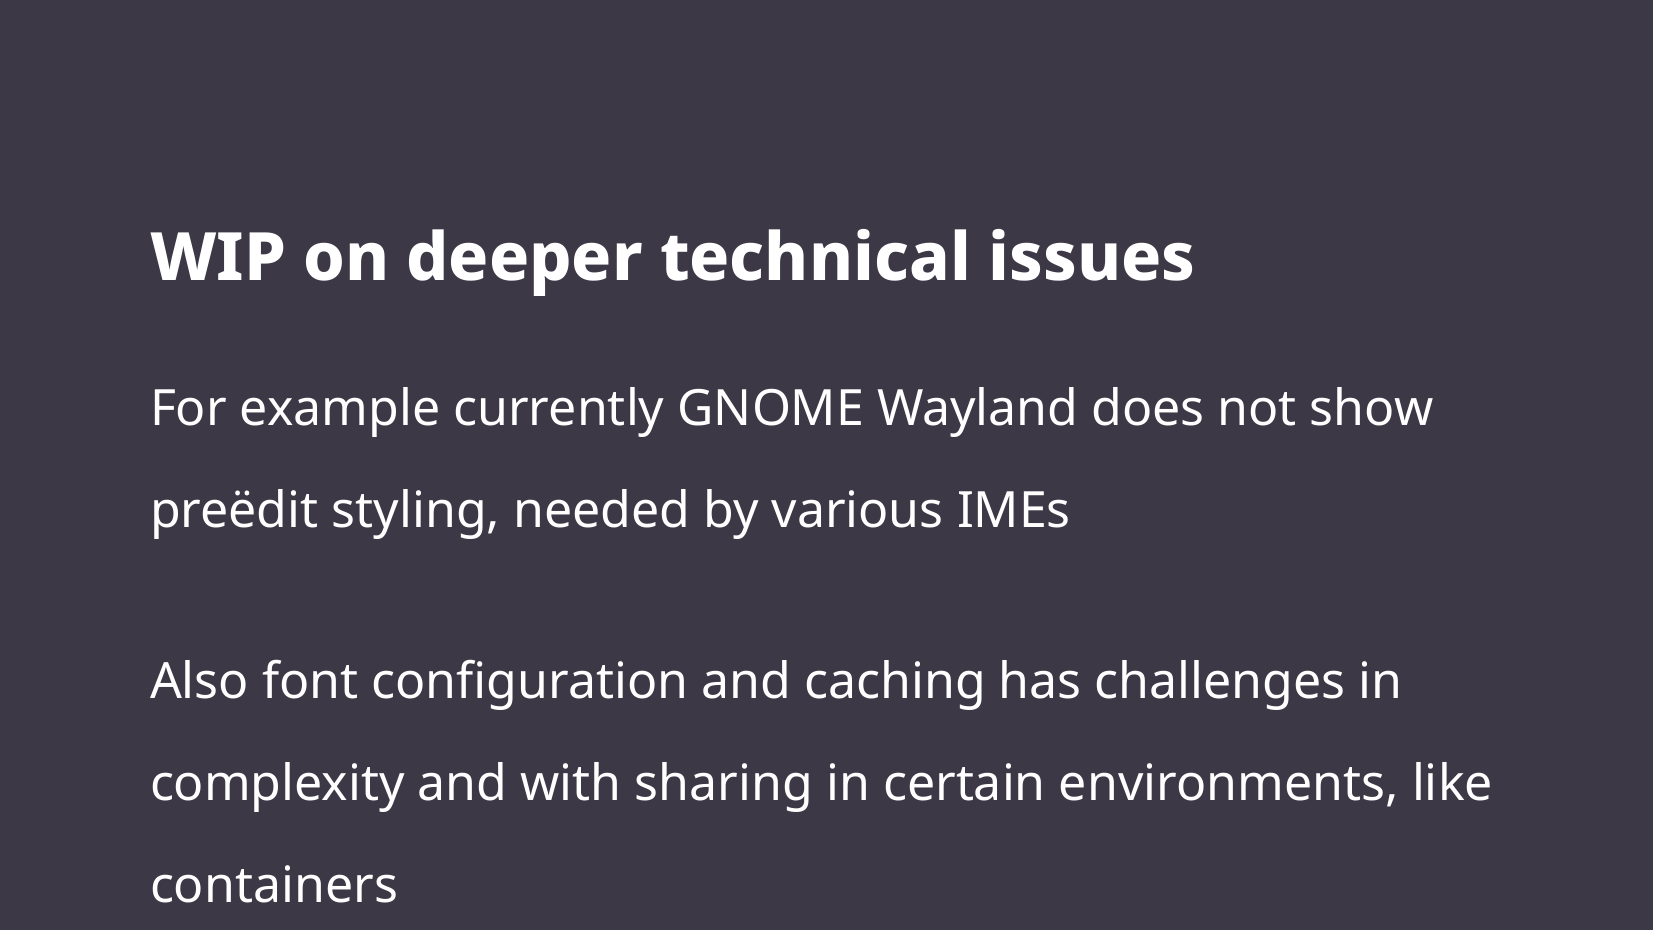

# WIP on deeper technical issues
For example currently GNOME Wayland does not show preëdit styling, needed by various IMEs
Also font configuration and caching has challenges in complexity and with sharing in certain environments, like containers